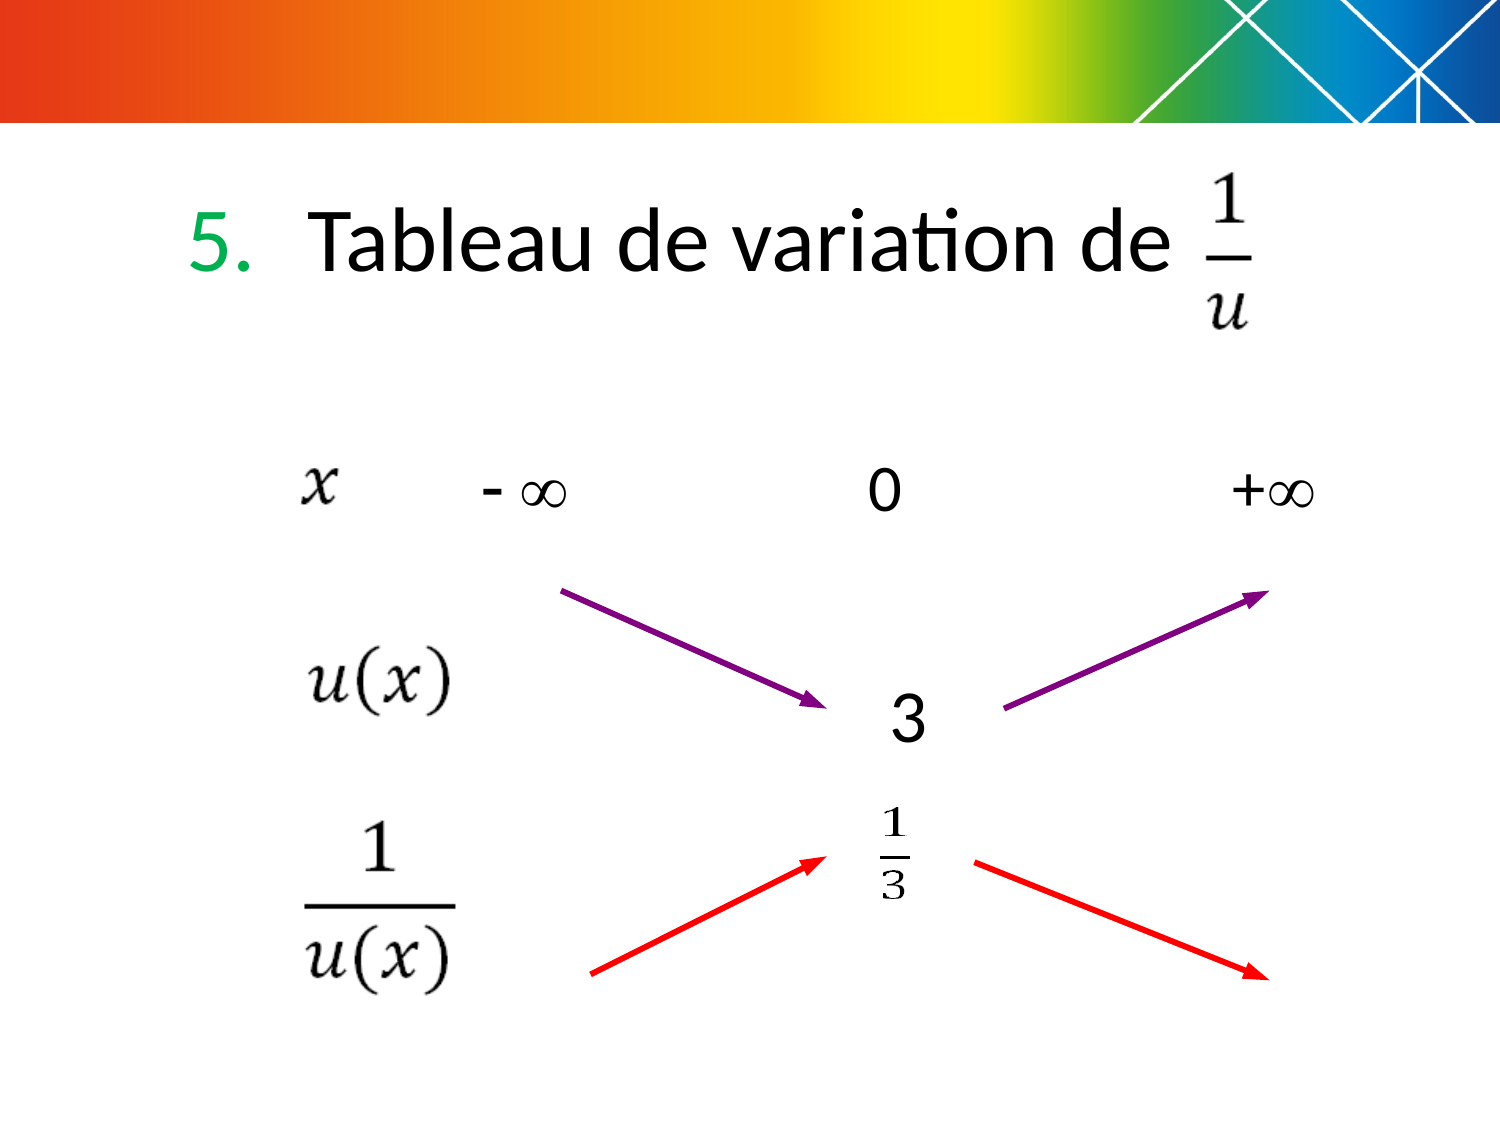

# Tableau de variation de
| |   0 + |
| --- | --- |
| | 3 |
| | |